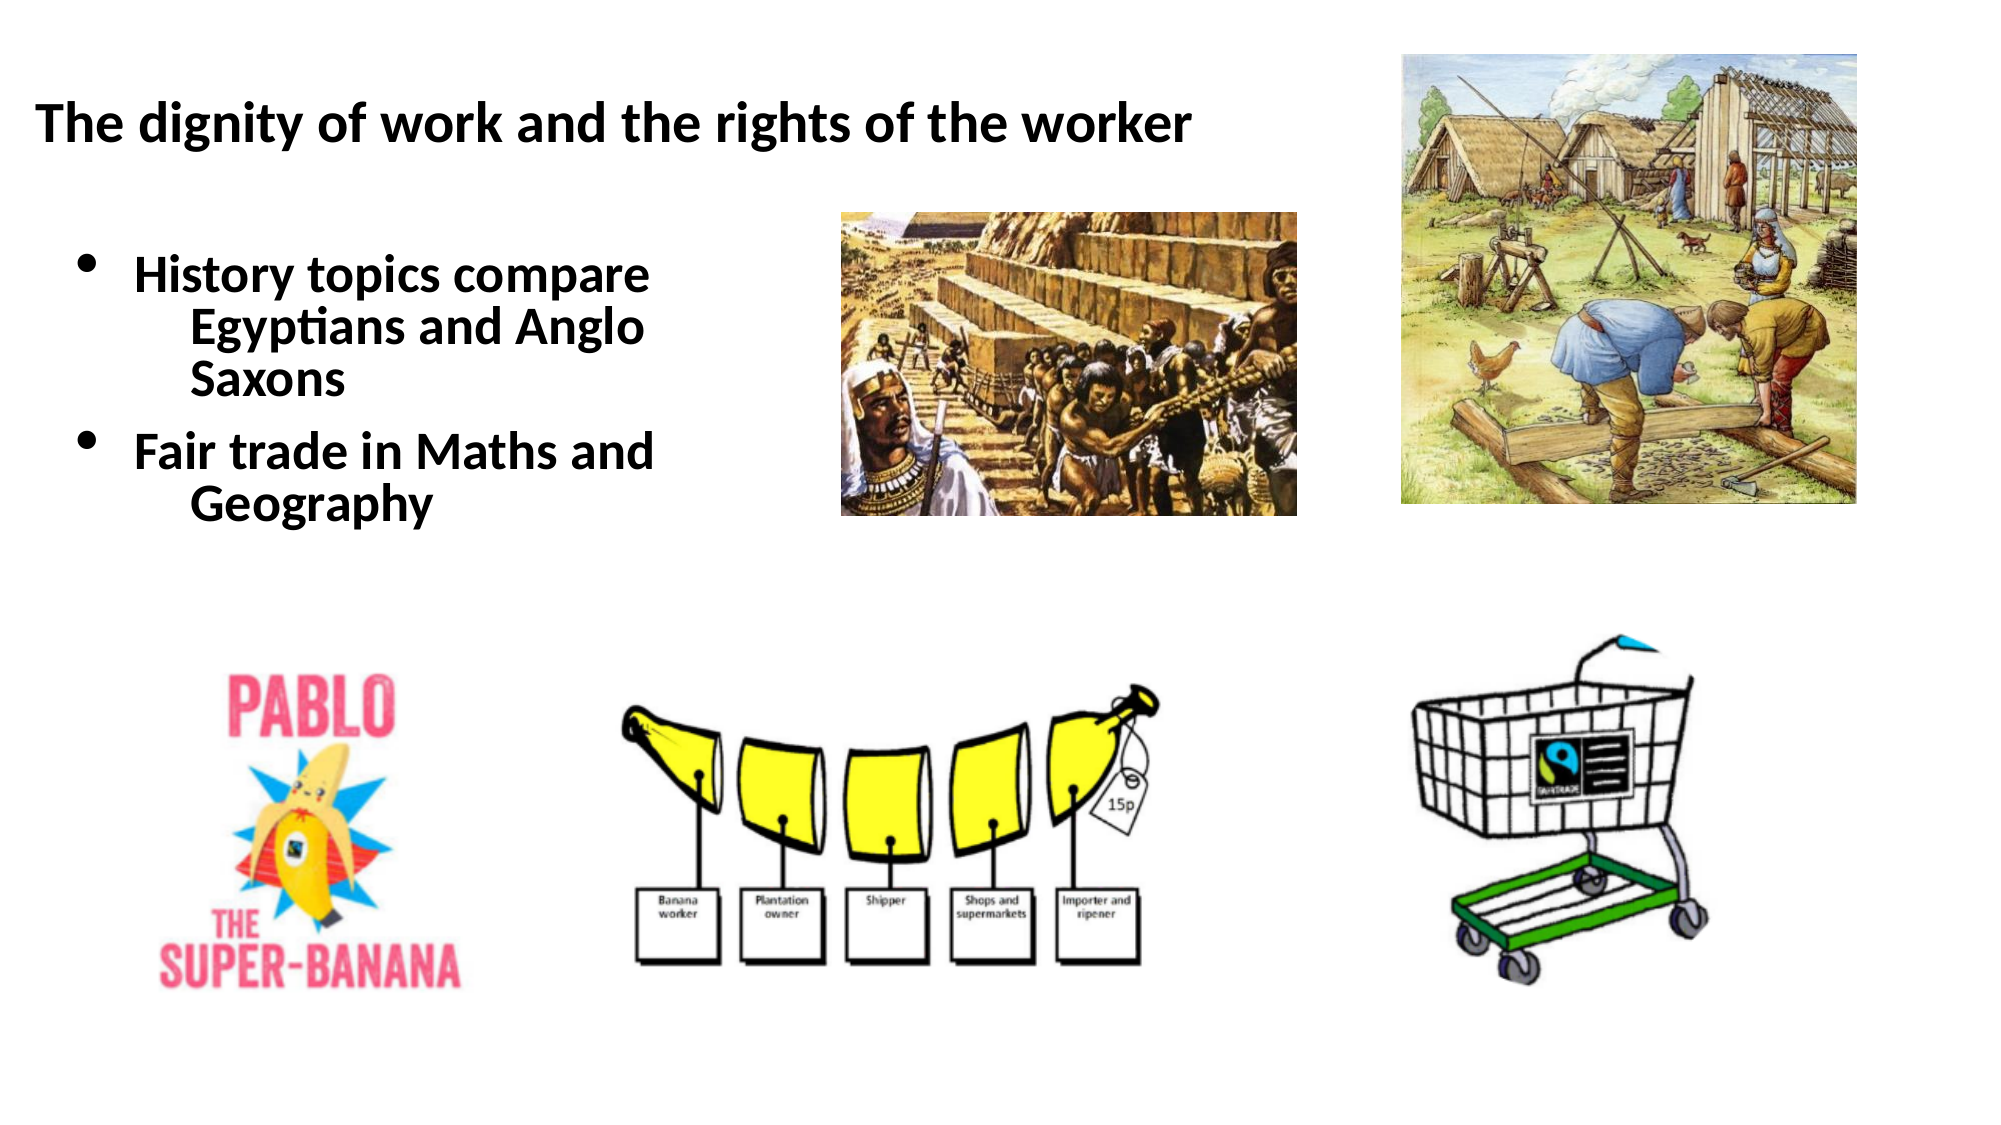

# The dignity of work and the rights of the worker
History topics compare Egyptians and Anglo Saxons
Fair trade in Maths and Geography